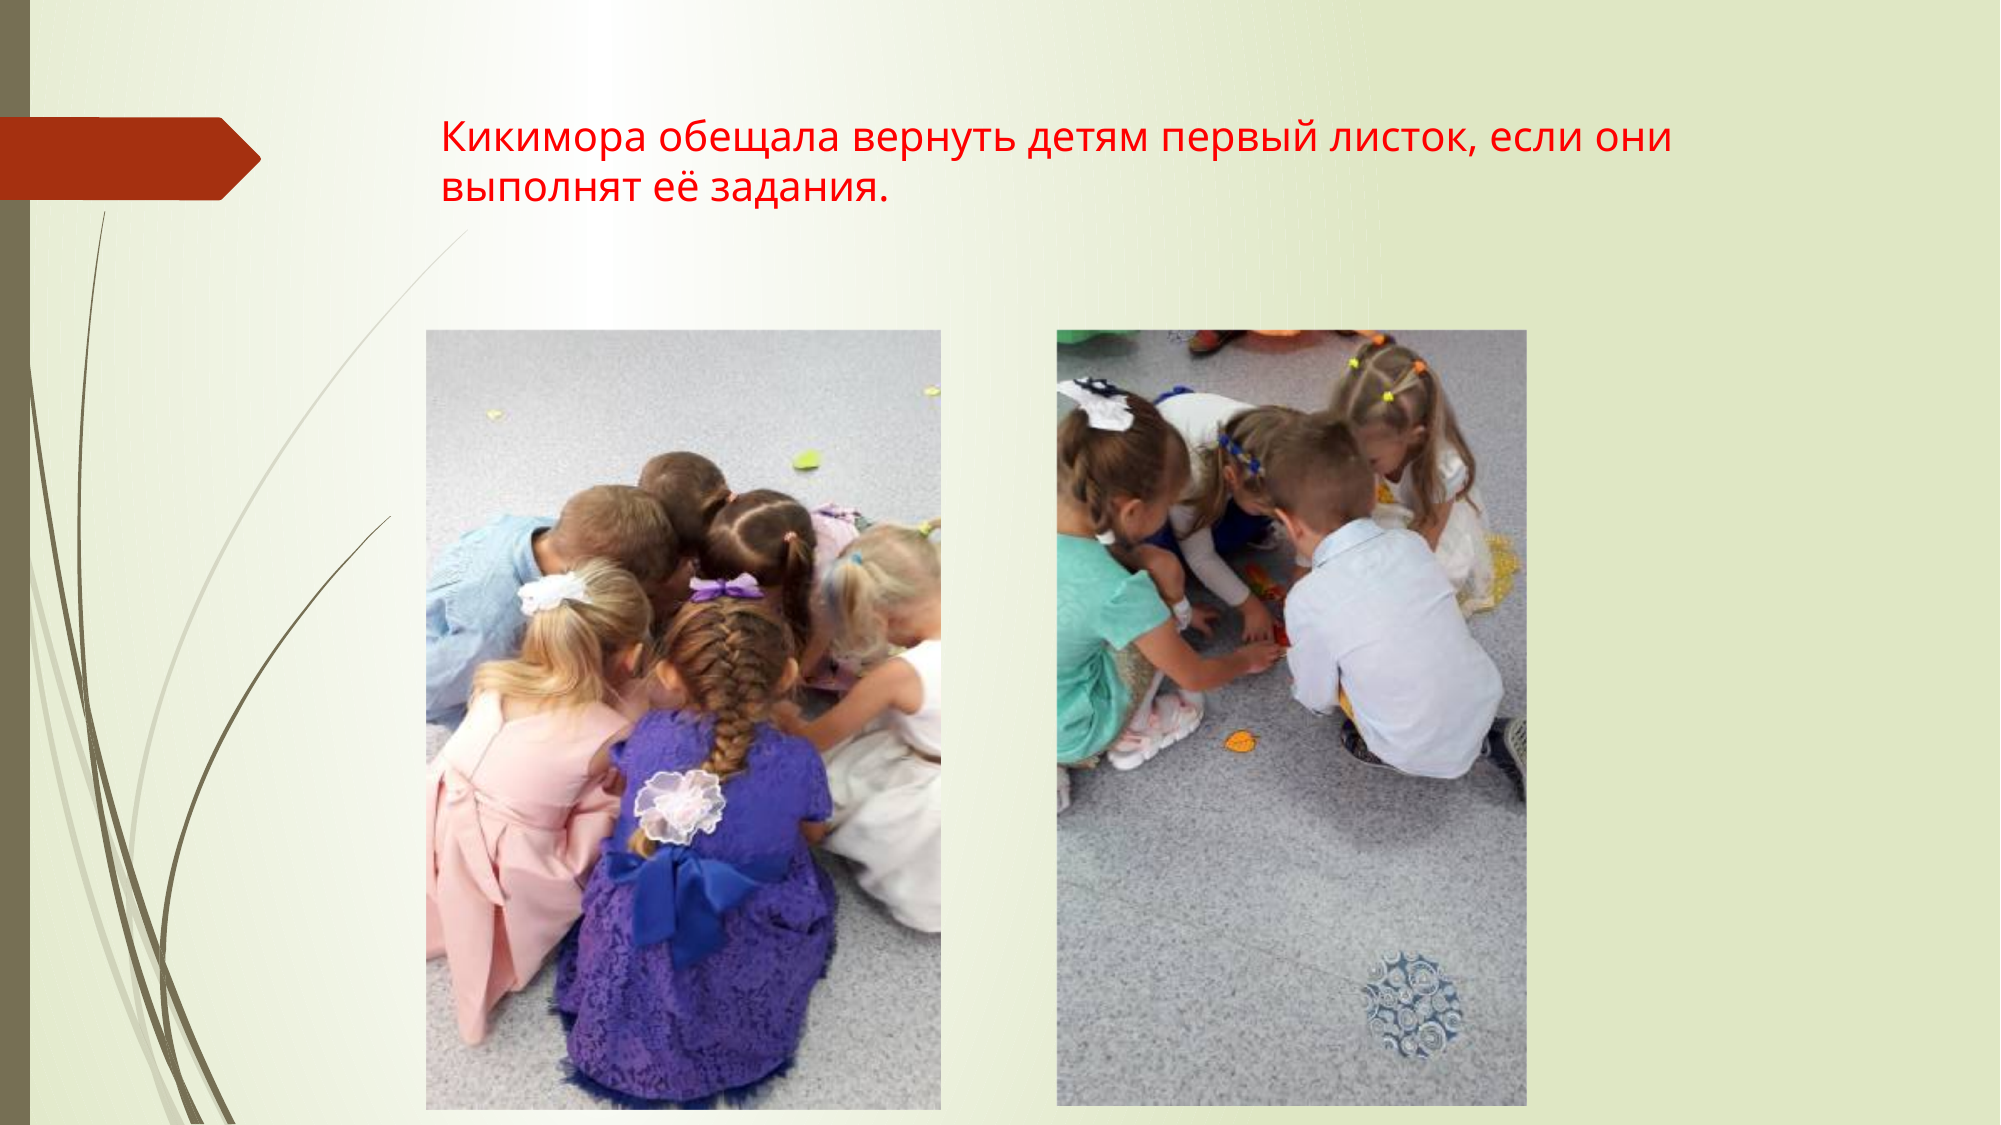

# Кикимора обещала вернуть детям первый листок, если они выполнят её задания.